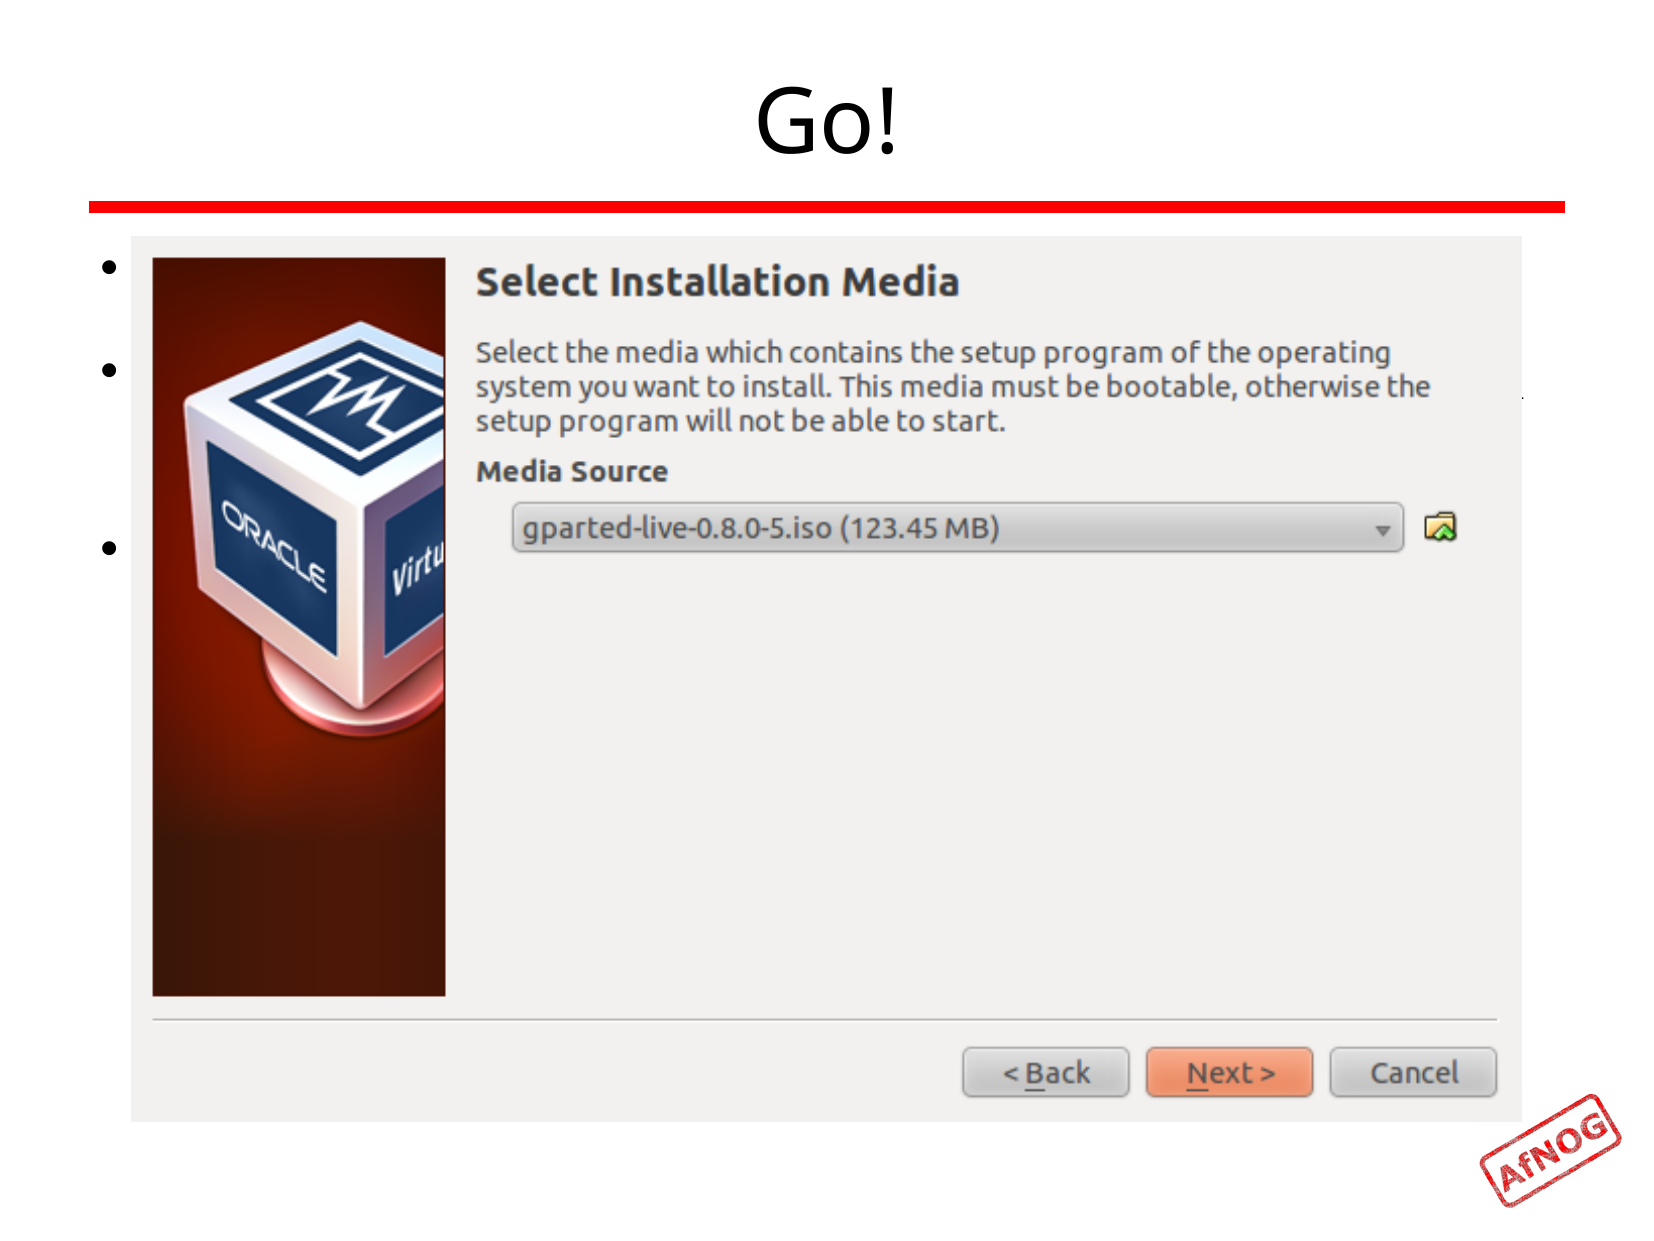

# Go!
The First Run Wizard appears
Only useful if you have an Operating System on an ISO image
Unless you have an ISO image, close it